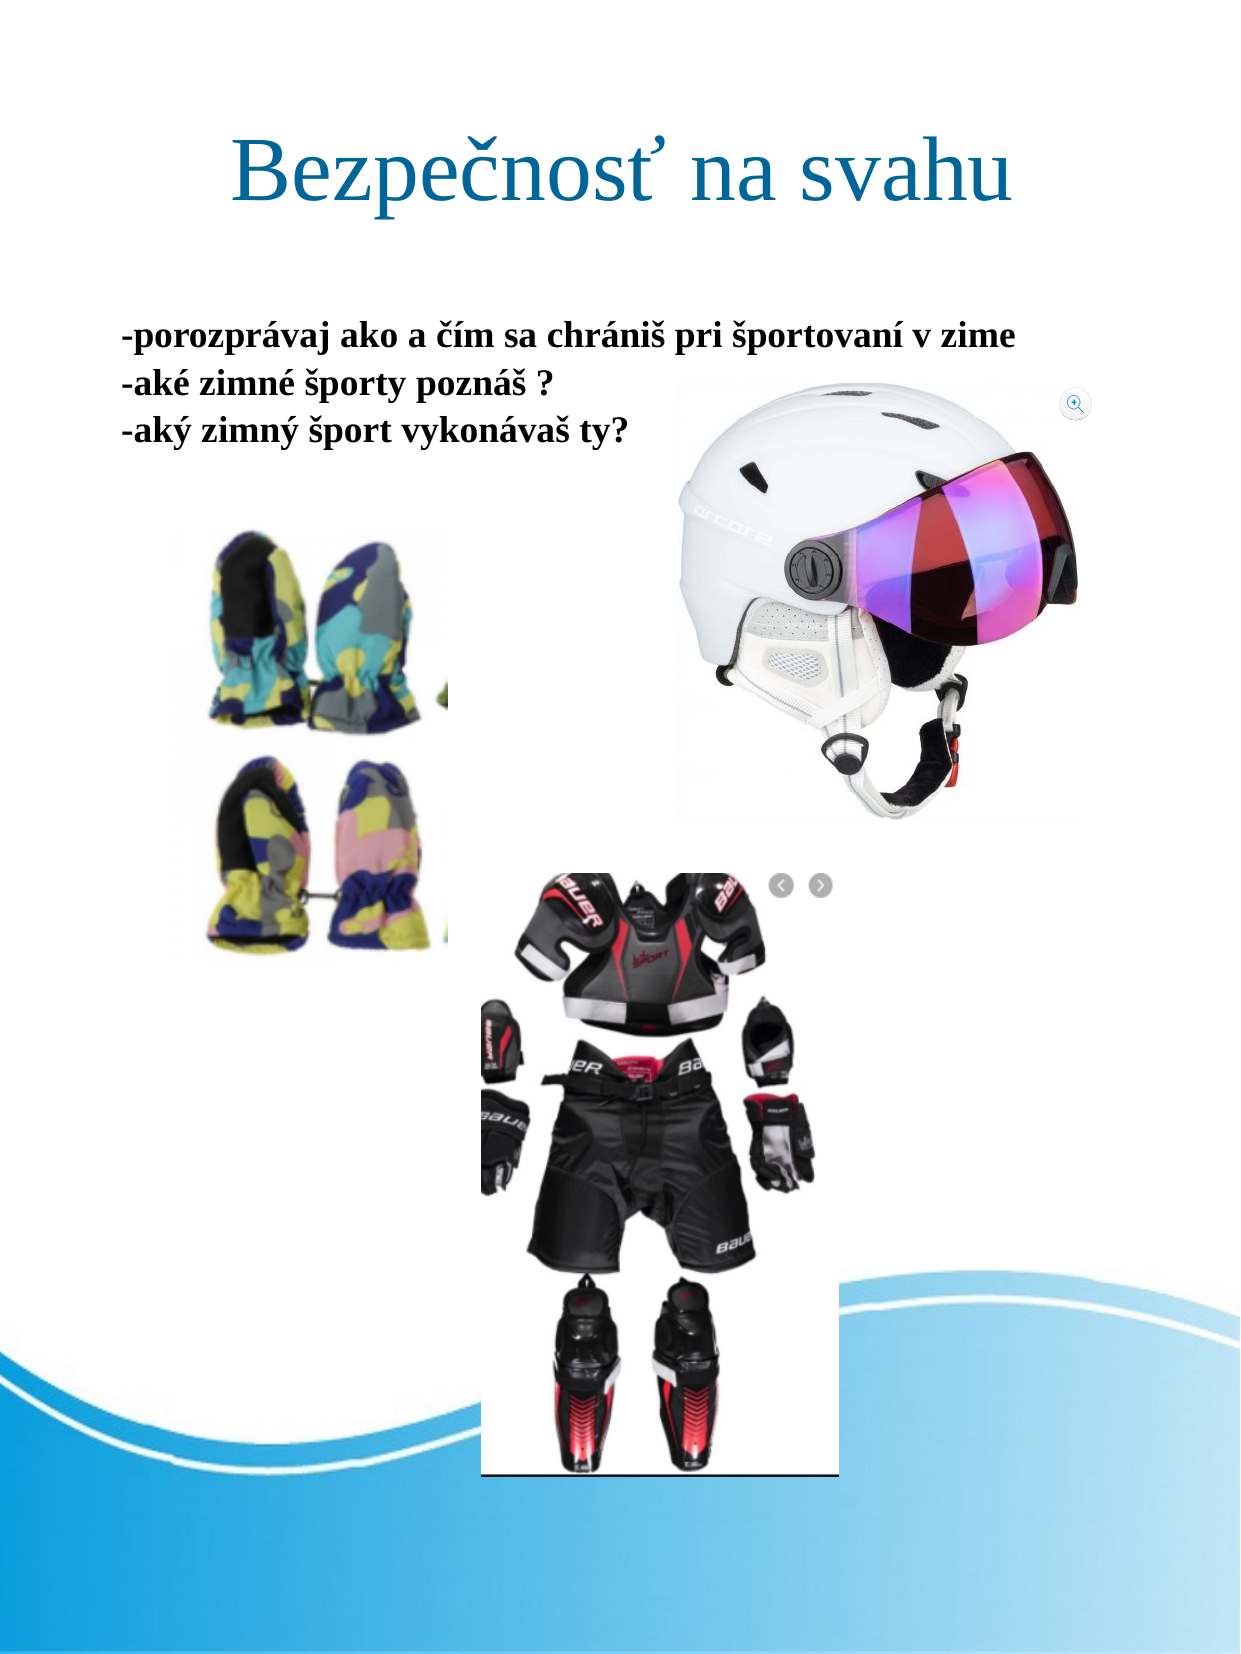

# Bezpečnosť na svahu
-porozprávaj ako a čím sa chrániš pri športovaní v zime
-aké zimné športy poznáš ?
-aký zimný šport vykonávaš ty?